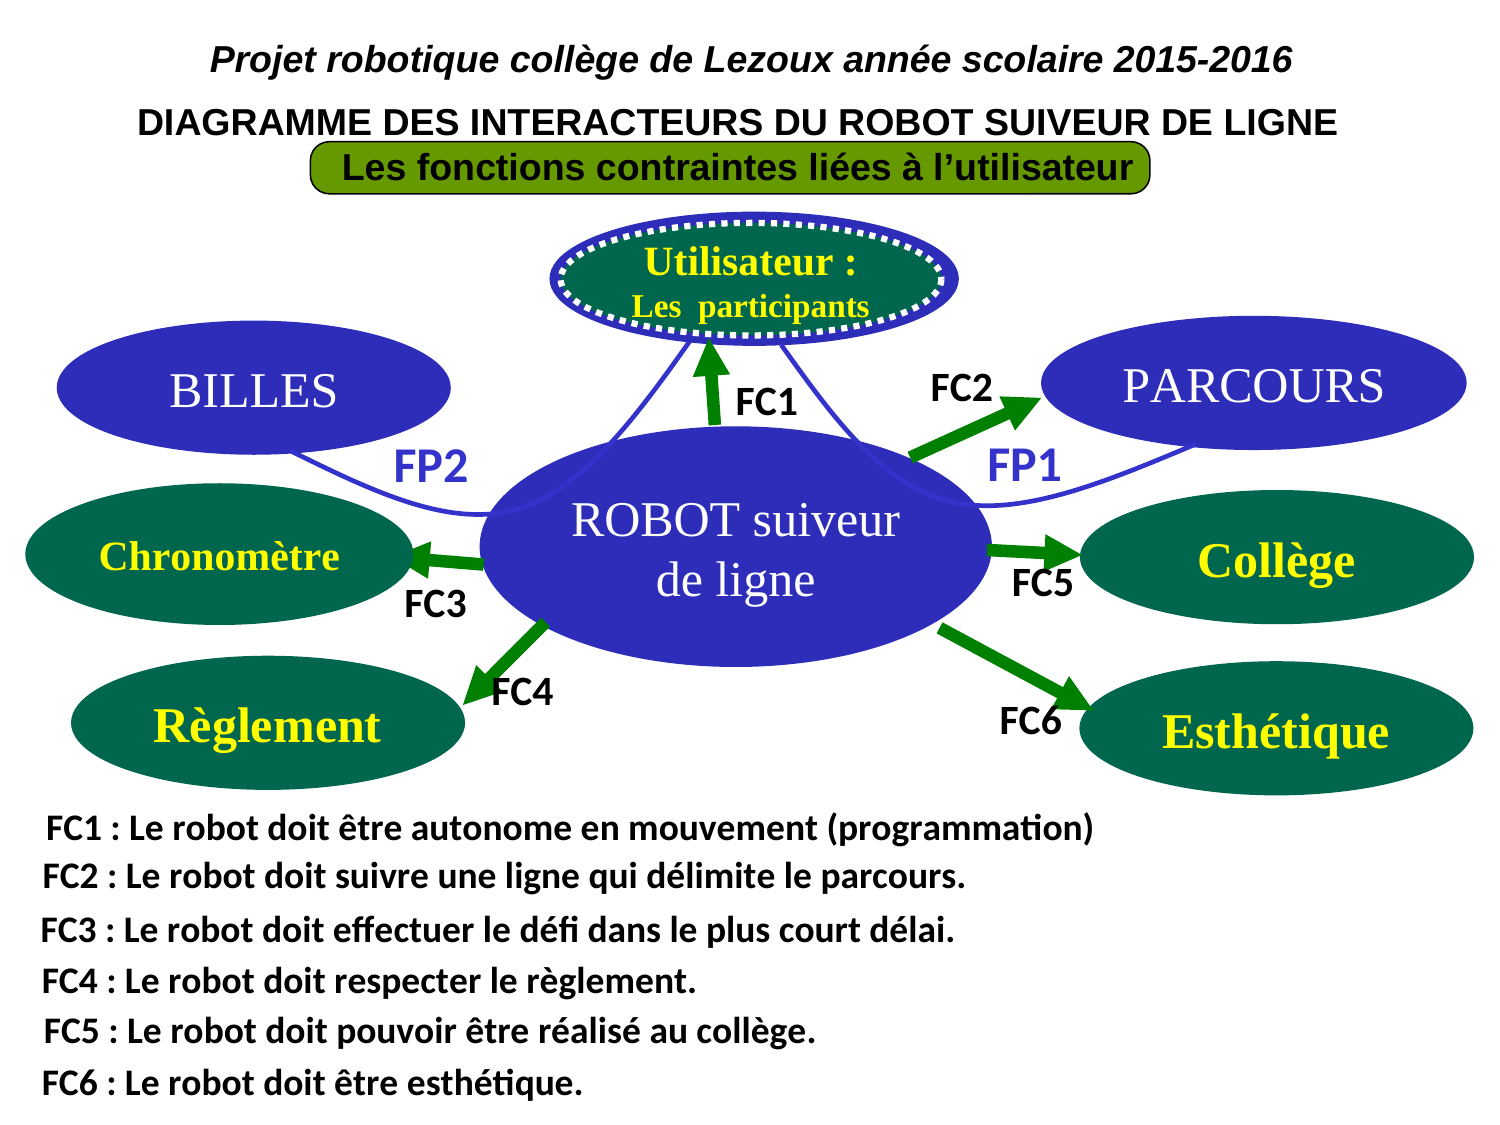

Projet robotique collège de Lezoux année scolaire 2015-2016
DIAGRAMME DES INTERACTEURS DU ROBOT SUIVEUR DE LIGNE
Les fonctions contraintes liées à l’utilisateur
Le défi
Utilisateur : Les participants
PARCOURS
BILLES
FC2
FC1
ROBOT suiveur de ligne
FP1
FP2
Chronomètre
Collège
FC5
FC3
Règlement
Esthétique
FC4
FC6
FC1 : Le robot doit être autonome en mouvement (programmation)
FC2 : Le robot doit suivre une ligne qui délimite le parcours.
FC3 : Le robot doit effectuer le défi dans le plus court délai.
FC4 : Le robot doit respecter le règlement.
FC5 : Le robot doit pouvoir être réalisé au collège.
FC6 : Le robot doit être esthétique.